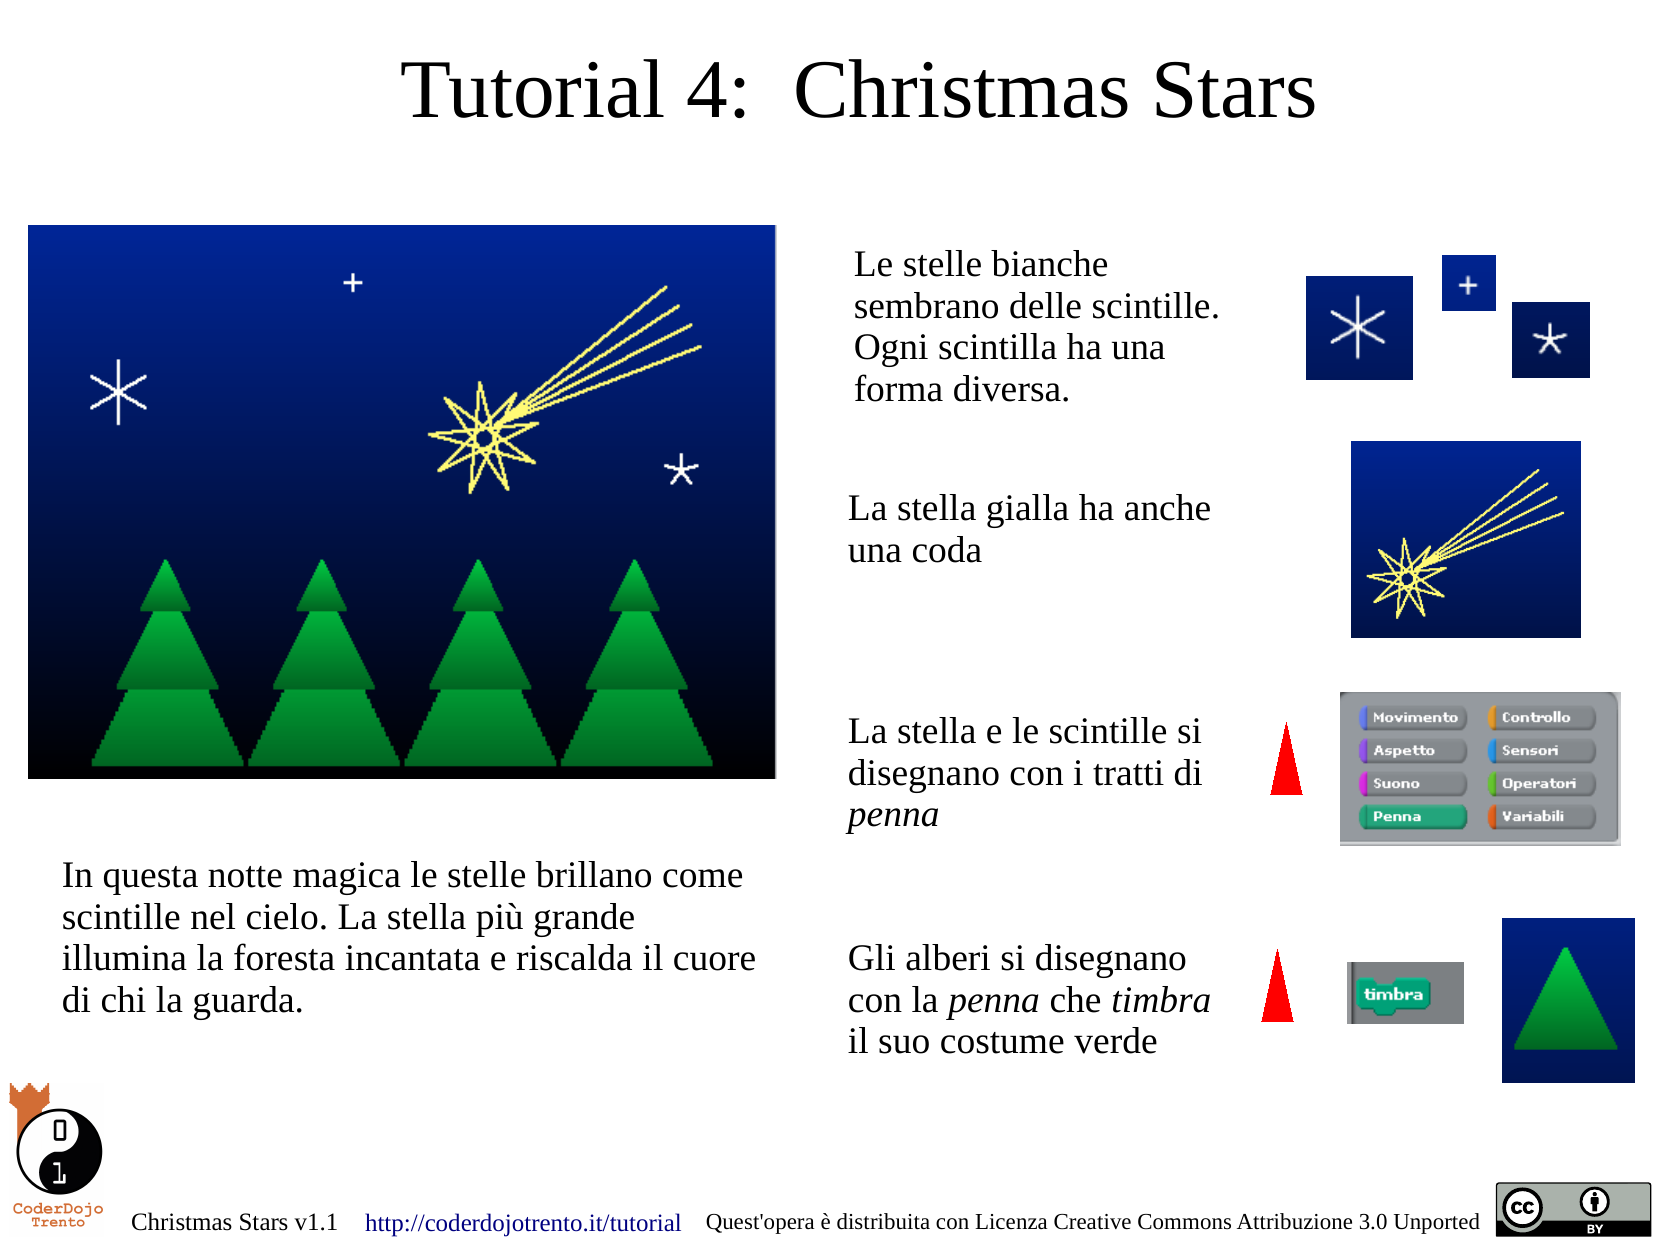

Tutorial 4: Christmas Stars
Le stelle bianche sembrano delle scintille. Ogni scintilla ha una forma diversa.
La stella gialla ha anche una coda
La stella e le scintille si disegnano con i tratti di penna
In questa notte magica le stelle brillano come scintille nel cielo. La stella più grande illumina la foresta incantata e riscalda il cuore di chi la guarda.
Gli alberi si disegnano con la penna che timbra il suo costume verde
 Christmas Stars v1.1
http://coderdojotrento.it/tutorial
 Quest'opera è distribuita con Licenza Creative Commons Attribuzione 3.0 Unported